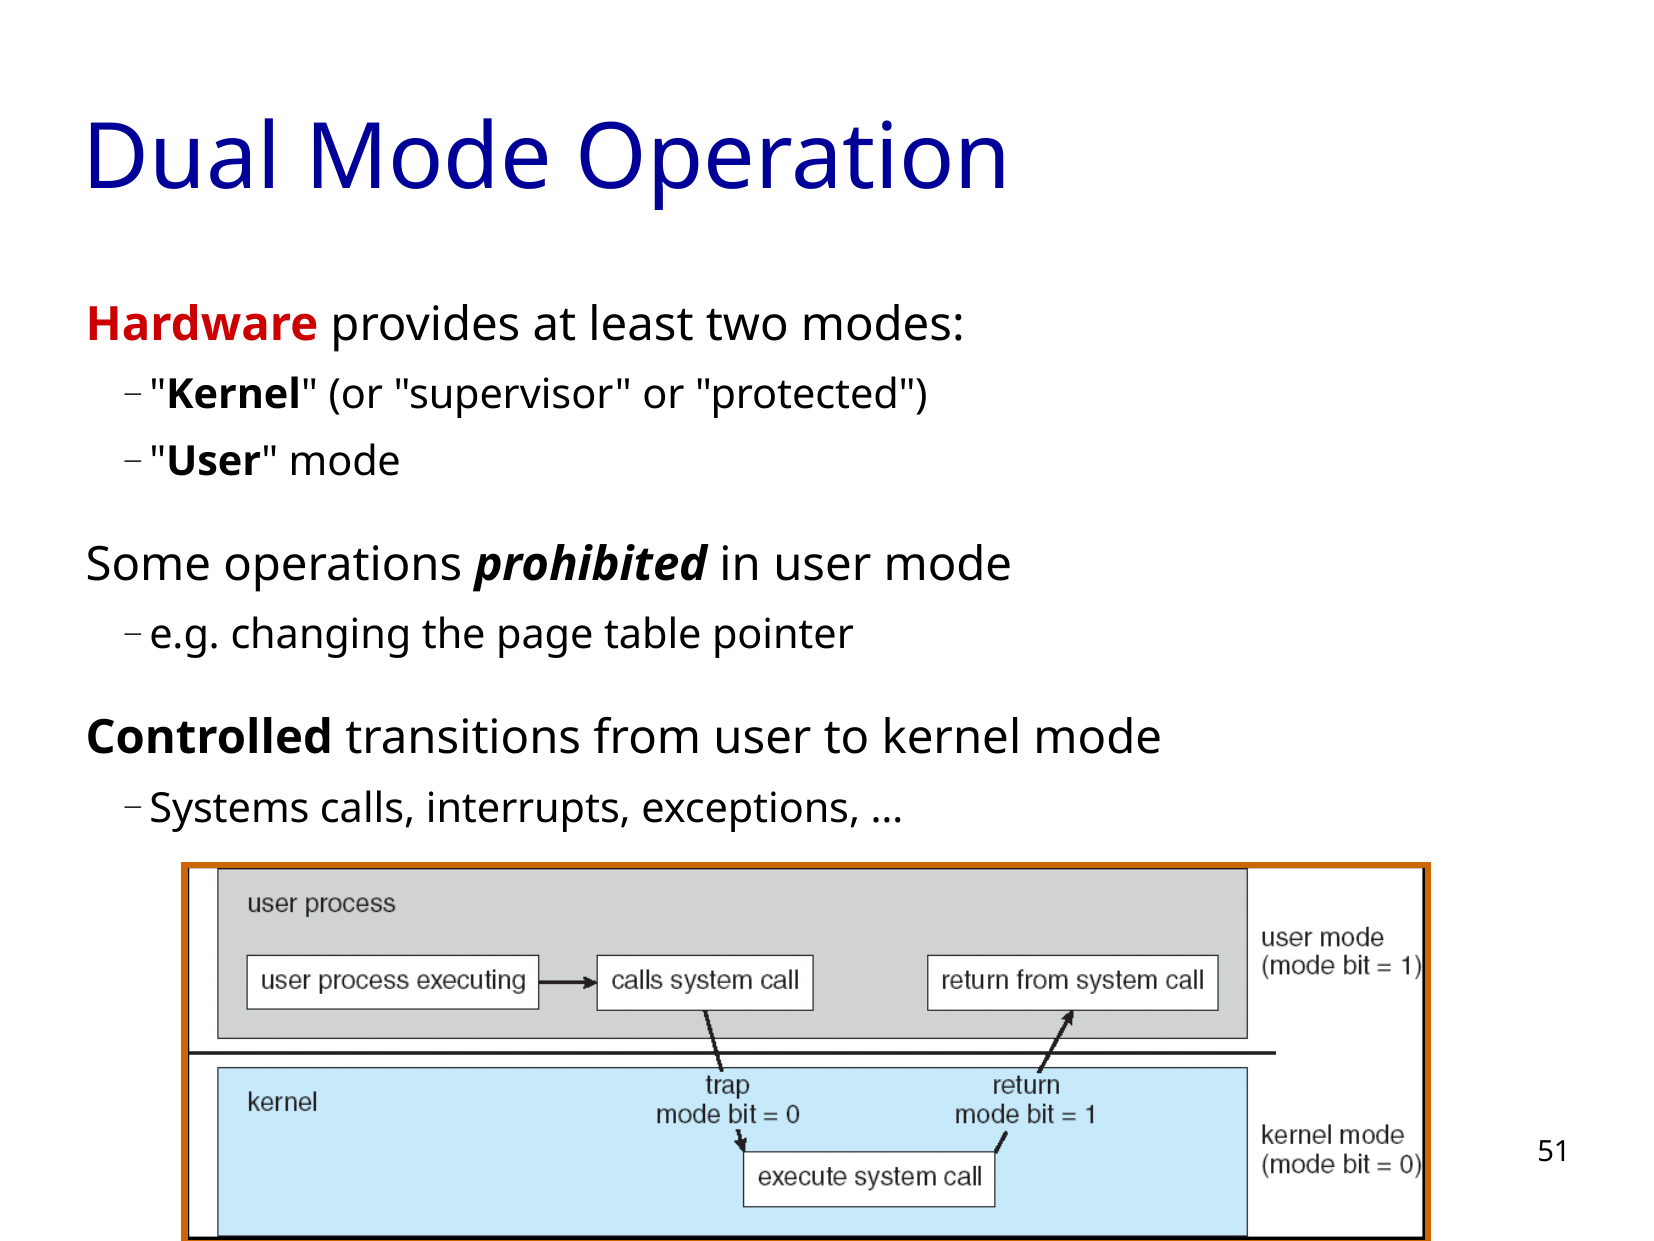

# Dual Mode Operation
Hardware provides at least two modes:
"Kernel" (or "supervisor" or "protected")
"User" mode
Some operations prohibited in user mode
e.g. changing the page table pointer
Controlled transitions from user to kernel mode
Systems calls, interrupts, exceptions, …
51